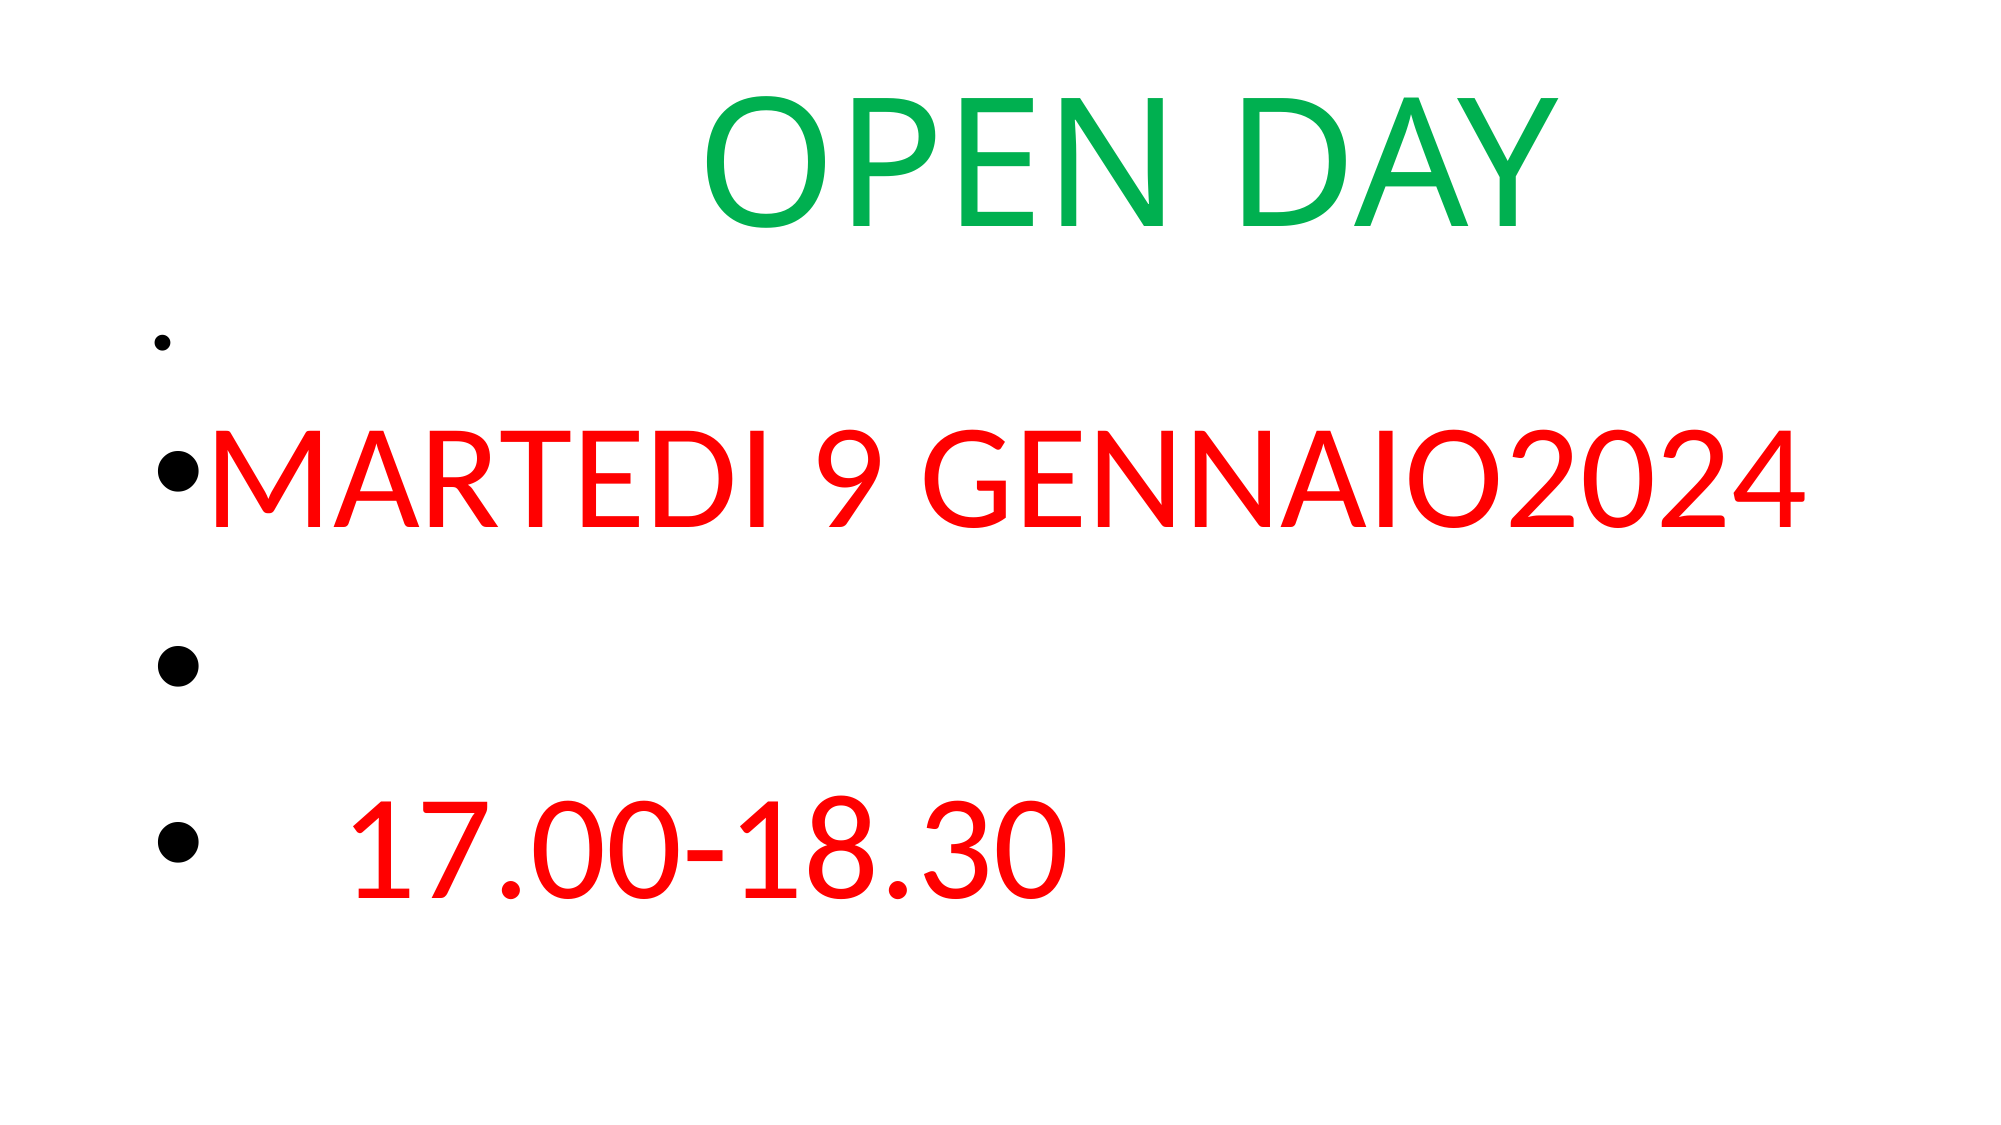

# OPEN DAY
MARTEDI 9 GENNAIO2024
 17.00-18.30